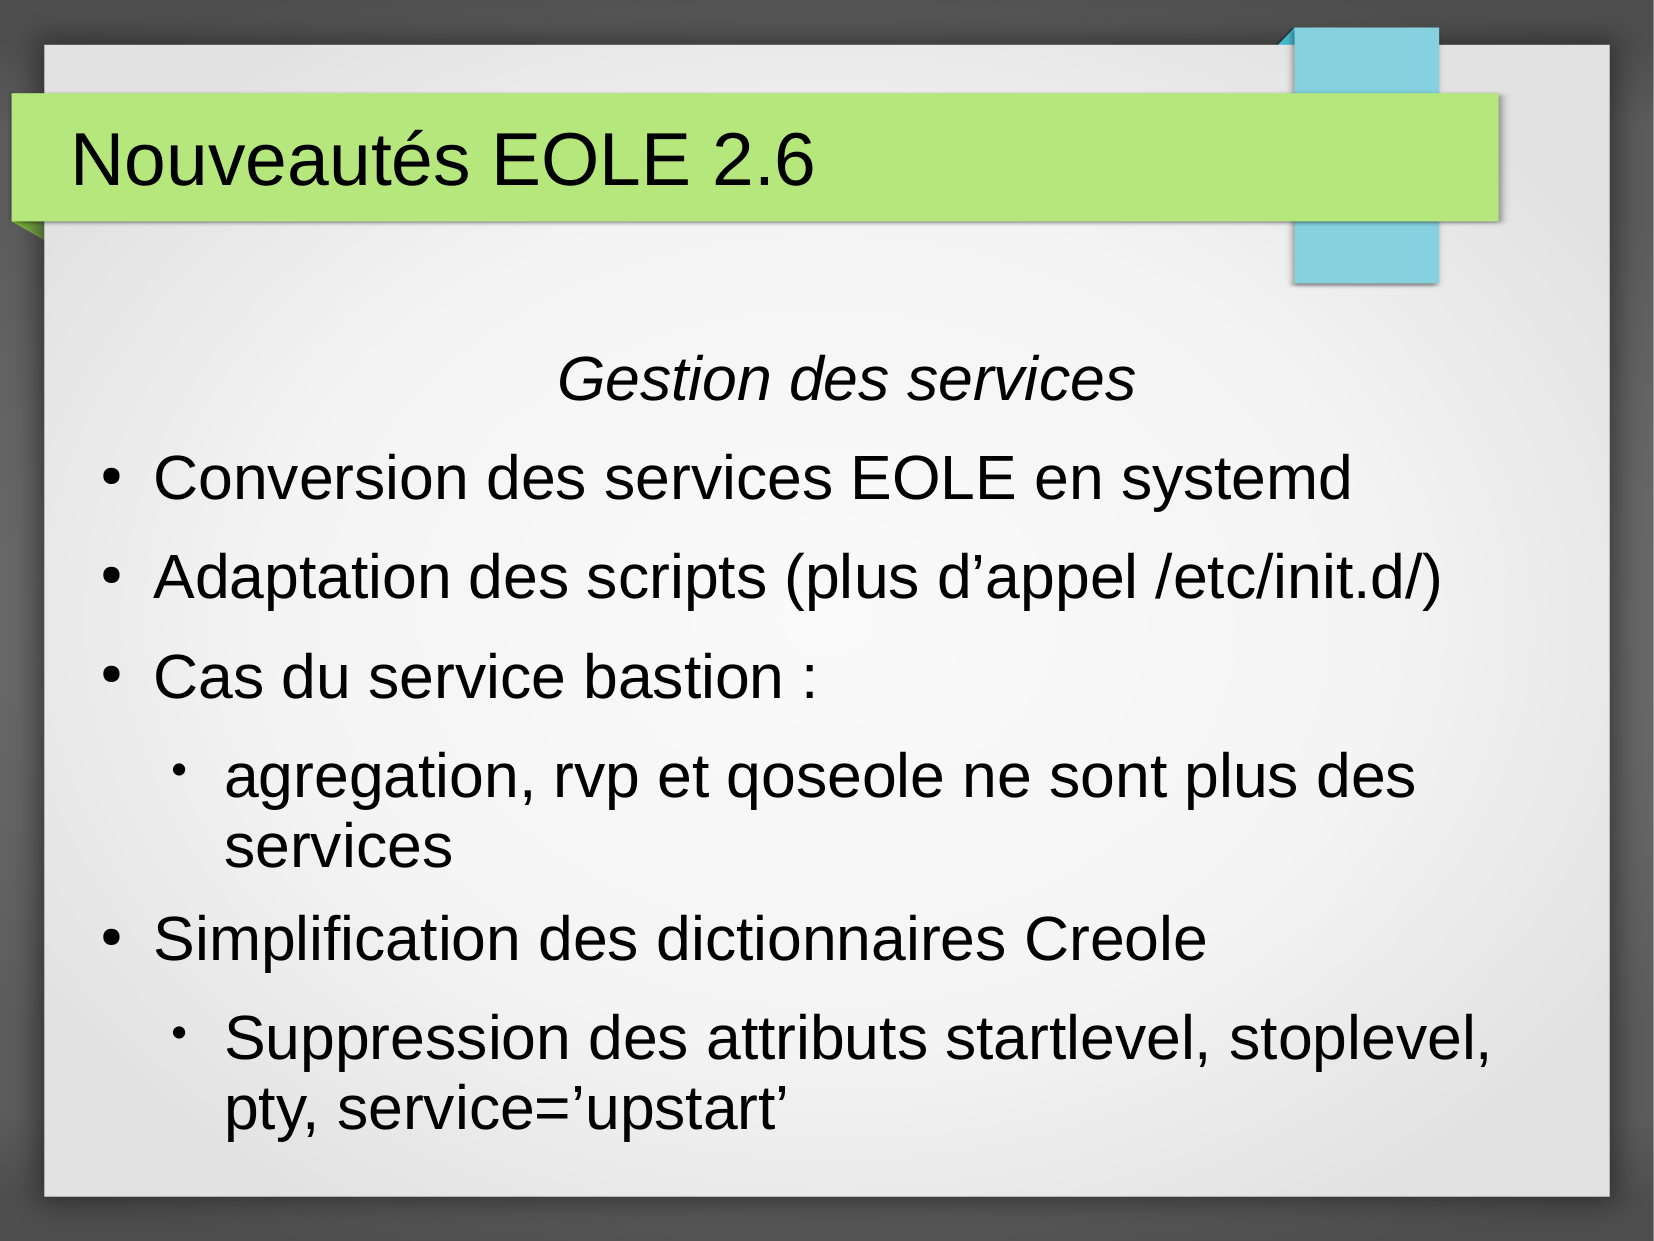

# Nouveautés EOLE 2.6
Gestion des services
Conversion des services EOLE en systemd
Adaptation des scripts (plus d’appel /etc/init.d/)
Cas du service bastion :
agregation, rvp et qoseole ne sont plus des services
Simplification des dictionnaires Creole
Suppression des attributs startlevel, stoplevel, pty, service=’upstart’